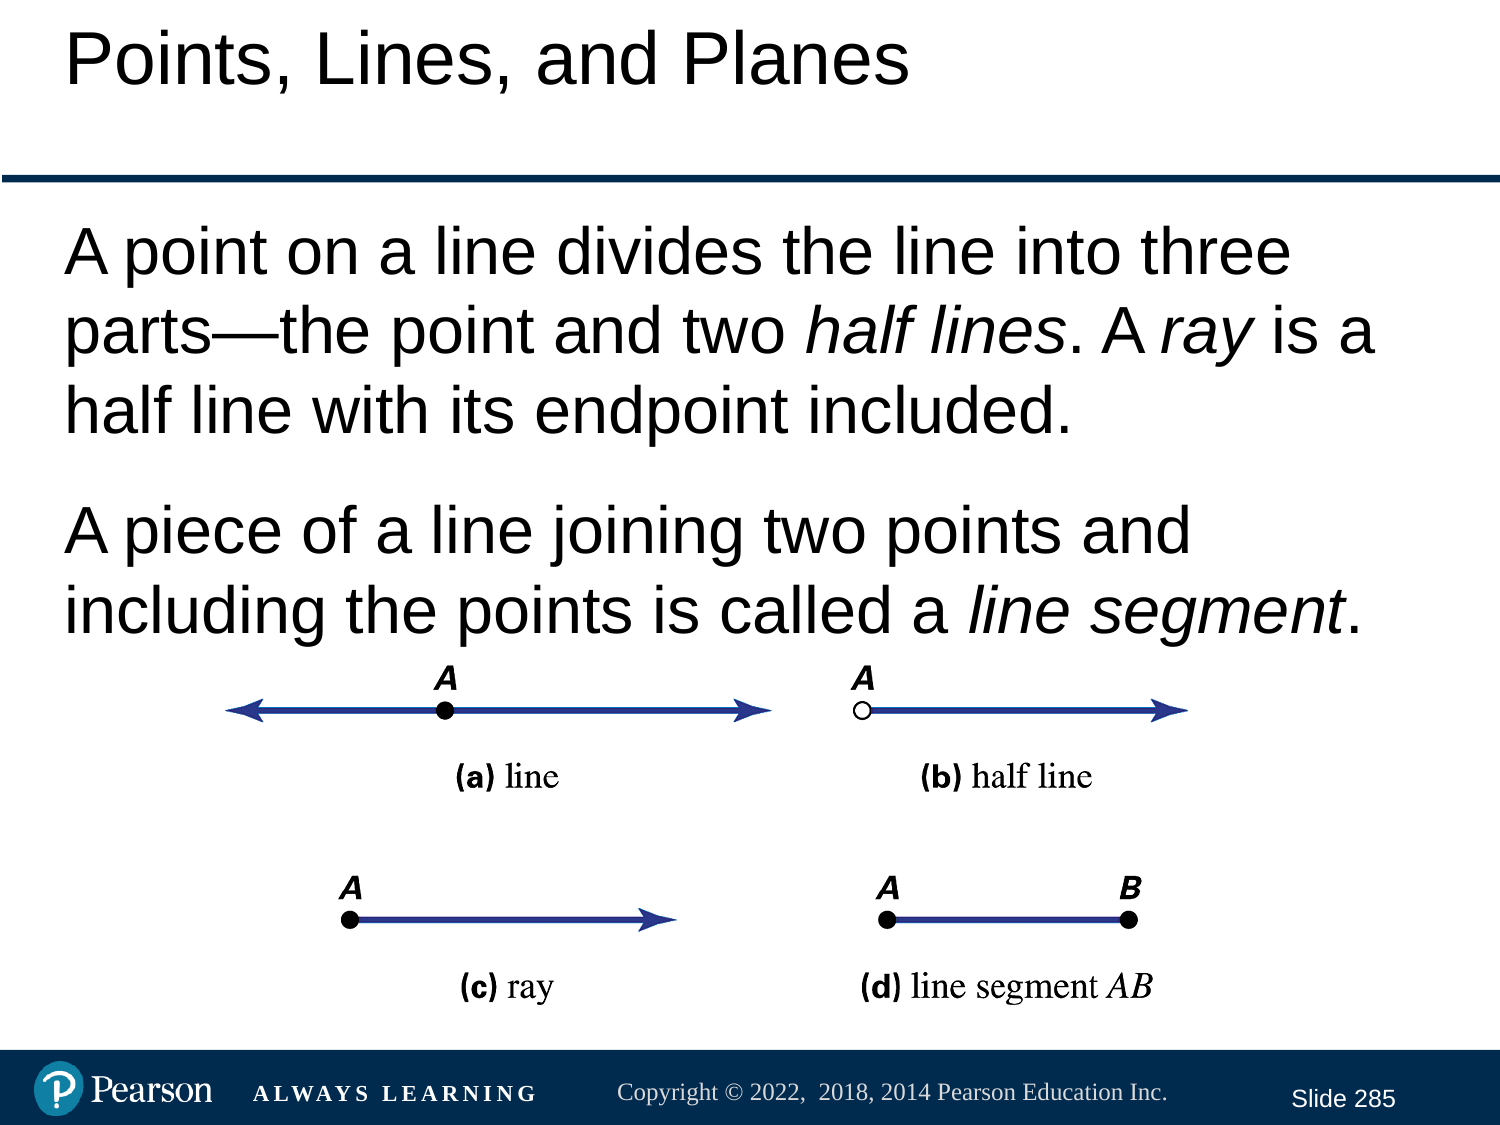

# Points, Lines, and Planes
A point on a line divides the line into three parts—the point and two half lines. A ray is a half line with its endpoint included.
A piece of a line joining two points and including the points is called a line segment.